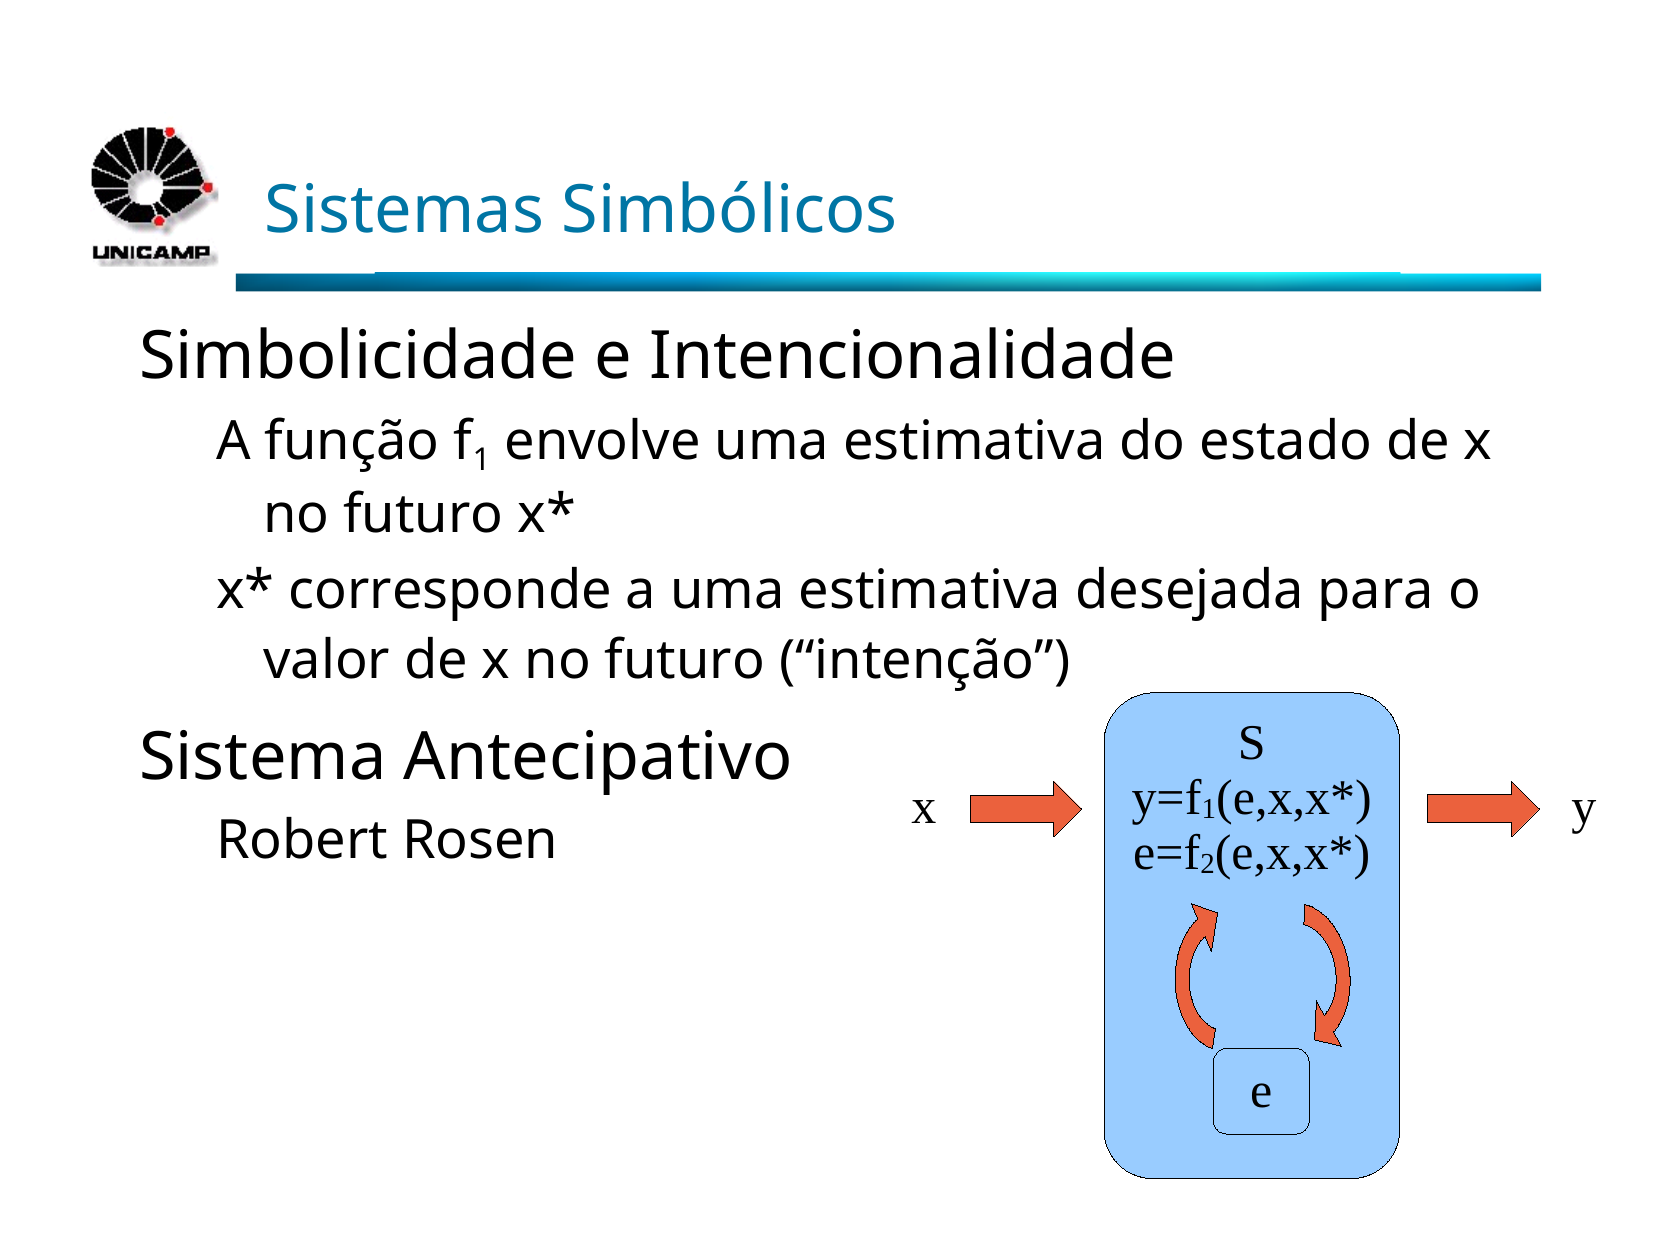

# Sistemas Simbólicos
Simbolicidade e Intencionalidade
A função f1 envolve uma estimativa do estado de x no futuro x*
x* corresponde a uma estimativa desejada para o valor de x no futuro (“intenção”)
Sistema Antecipativo
Robert Rosen
S
y=f1(e,x,x*)
e=f2(e,x,x*)
x
y
e